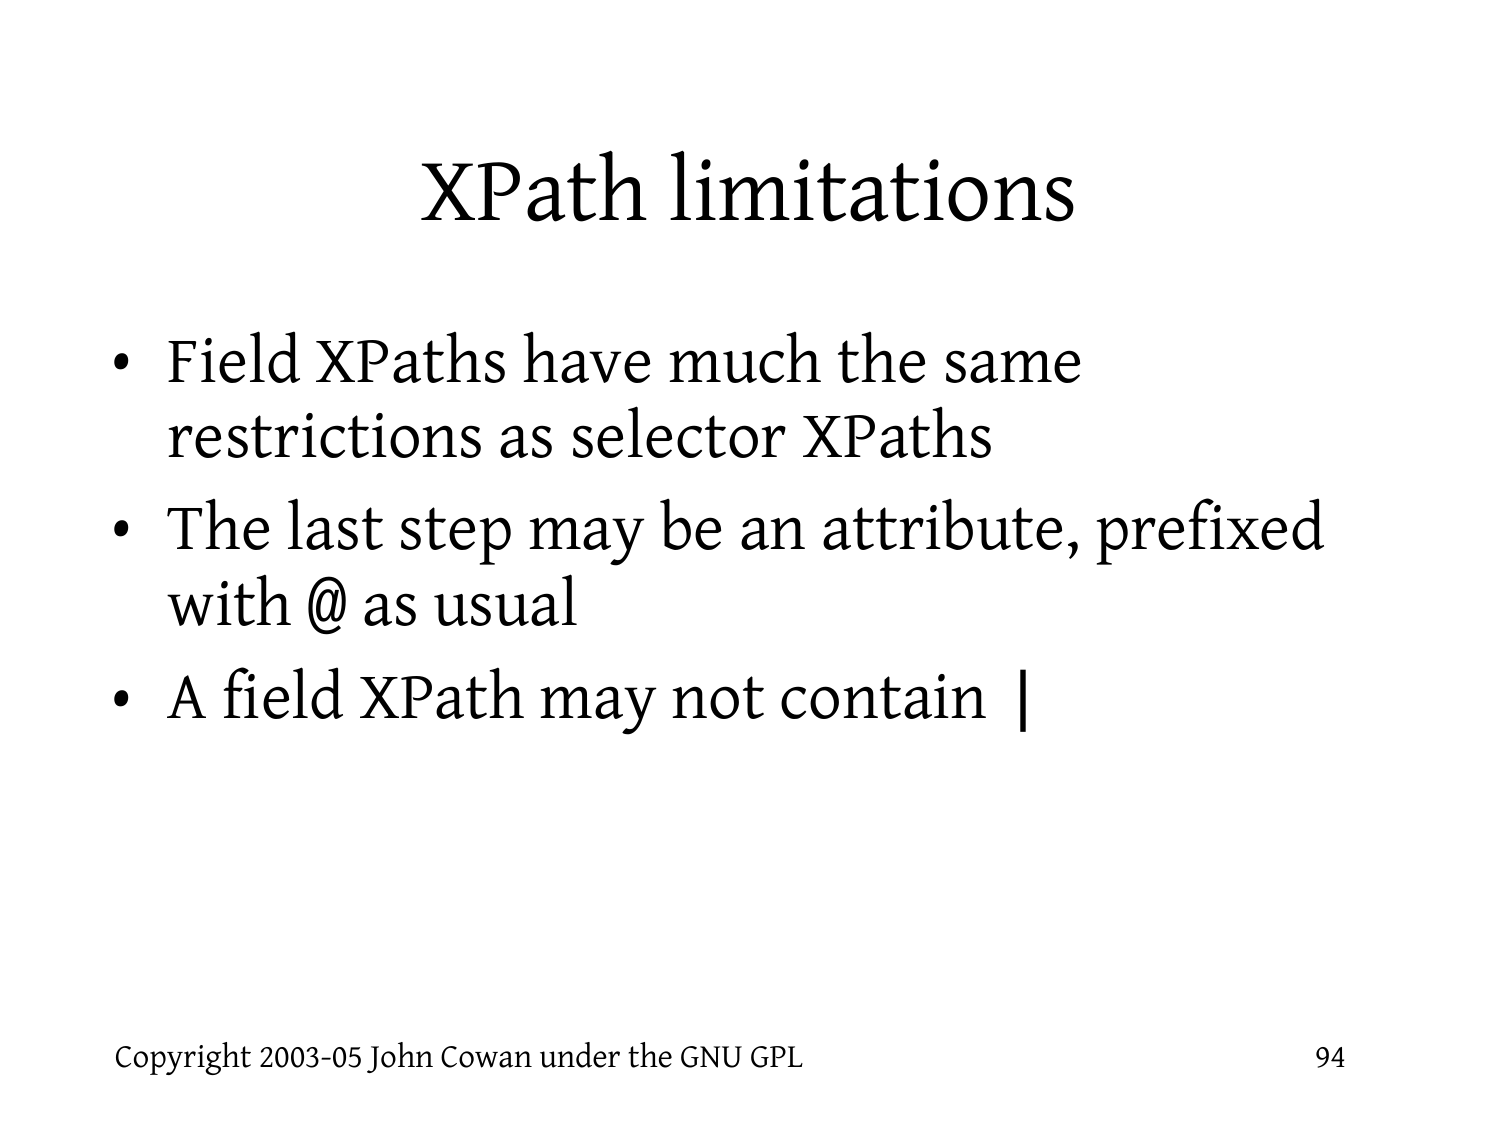

# XPath limitations
Field XPaths have much the same restrictions as selector XPaths
The last step may be an attribute, prefixed with @ as usual
A field XPath may not contain |